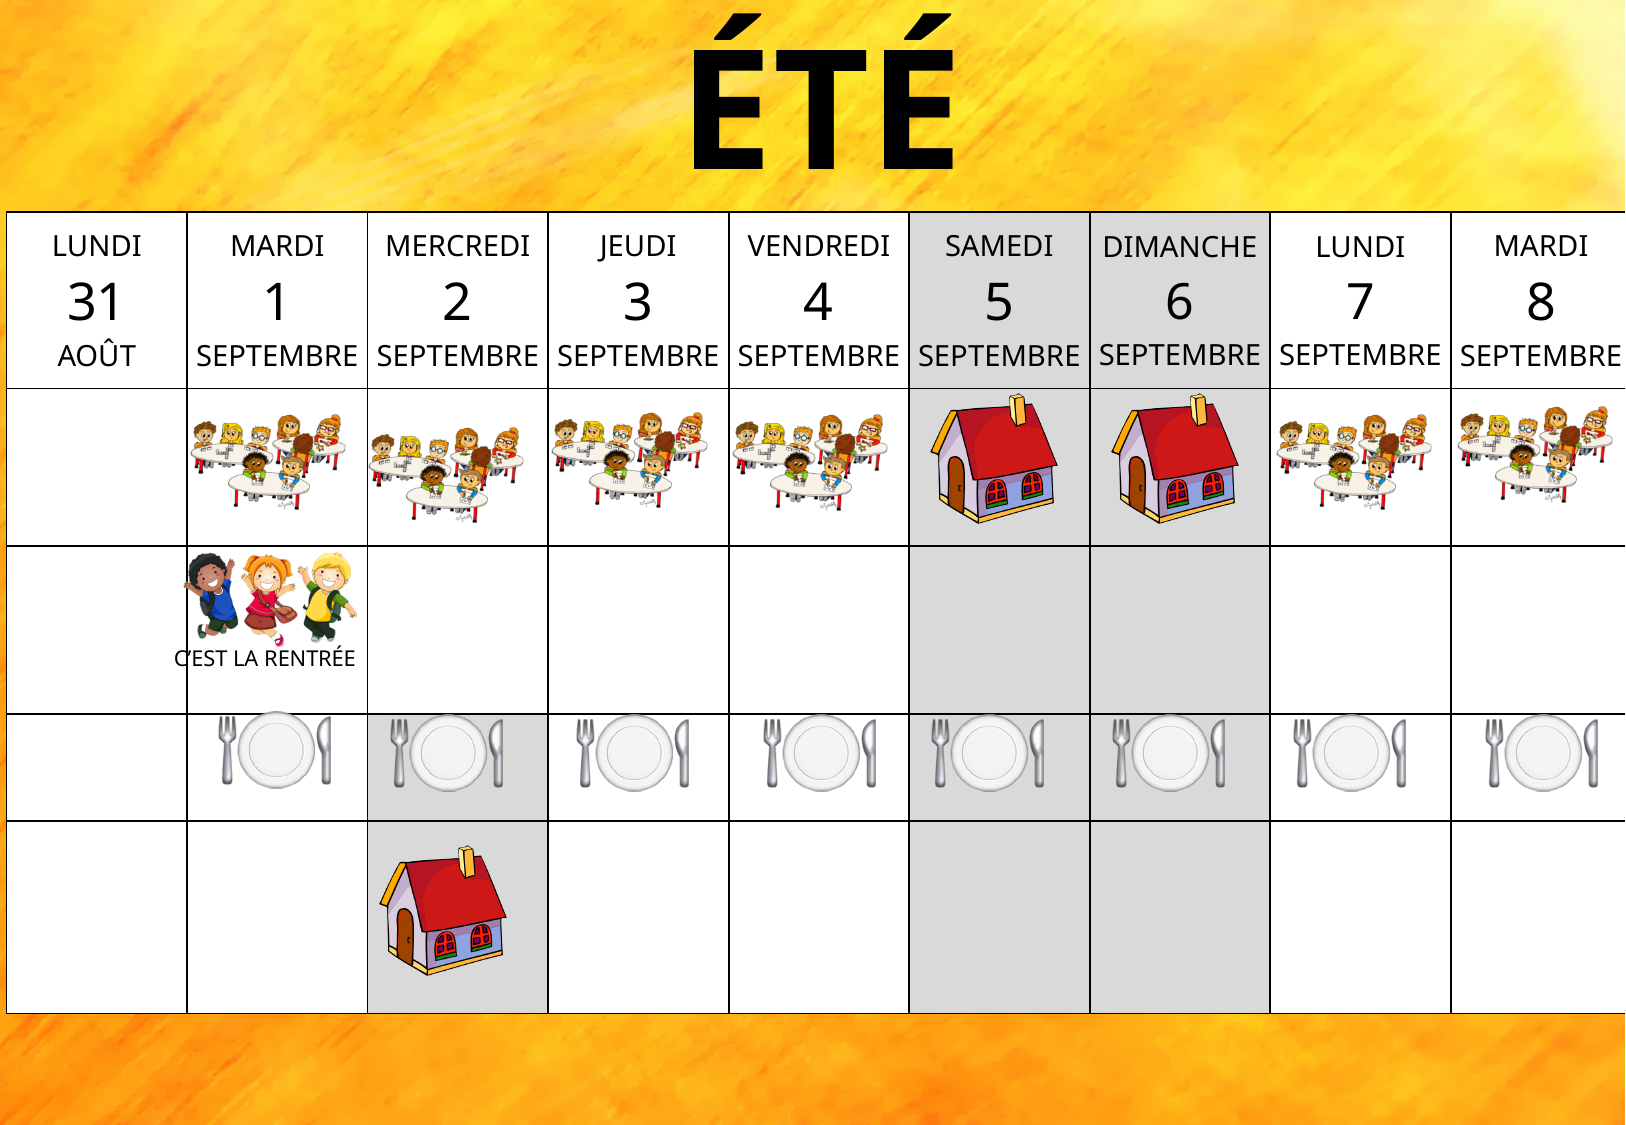

ÉTÉ
| LUNDI 31 AOÛT | MARDI 1 SEPTEMBRE | MERCREDI 2 SEPTEMBRE | JEUDI 3 SEPTEMBRE | VENDREDI 4 SEPTEMBRE | SAMEDI 5 SEPTEMBRE | DIMANCHE 6 SEPTEMBRE | LUNDI 7 SEPTEMBRE | MARDI 8 SEPTEMBRE |
| --- | --- | --- | --- | --- | --- | --- | --- | --- |
| | | | | | | | | |
| | | | | | | | | |
| | | | | | | | | |
| | | | | | | | | |
C’EST LA RENTRÉE